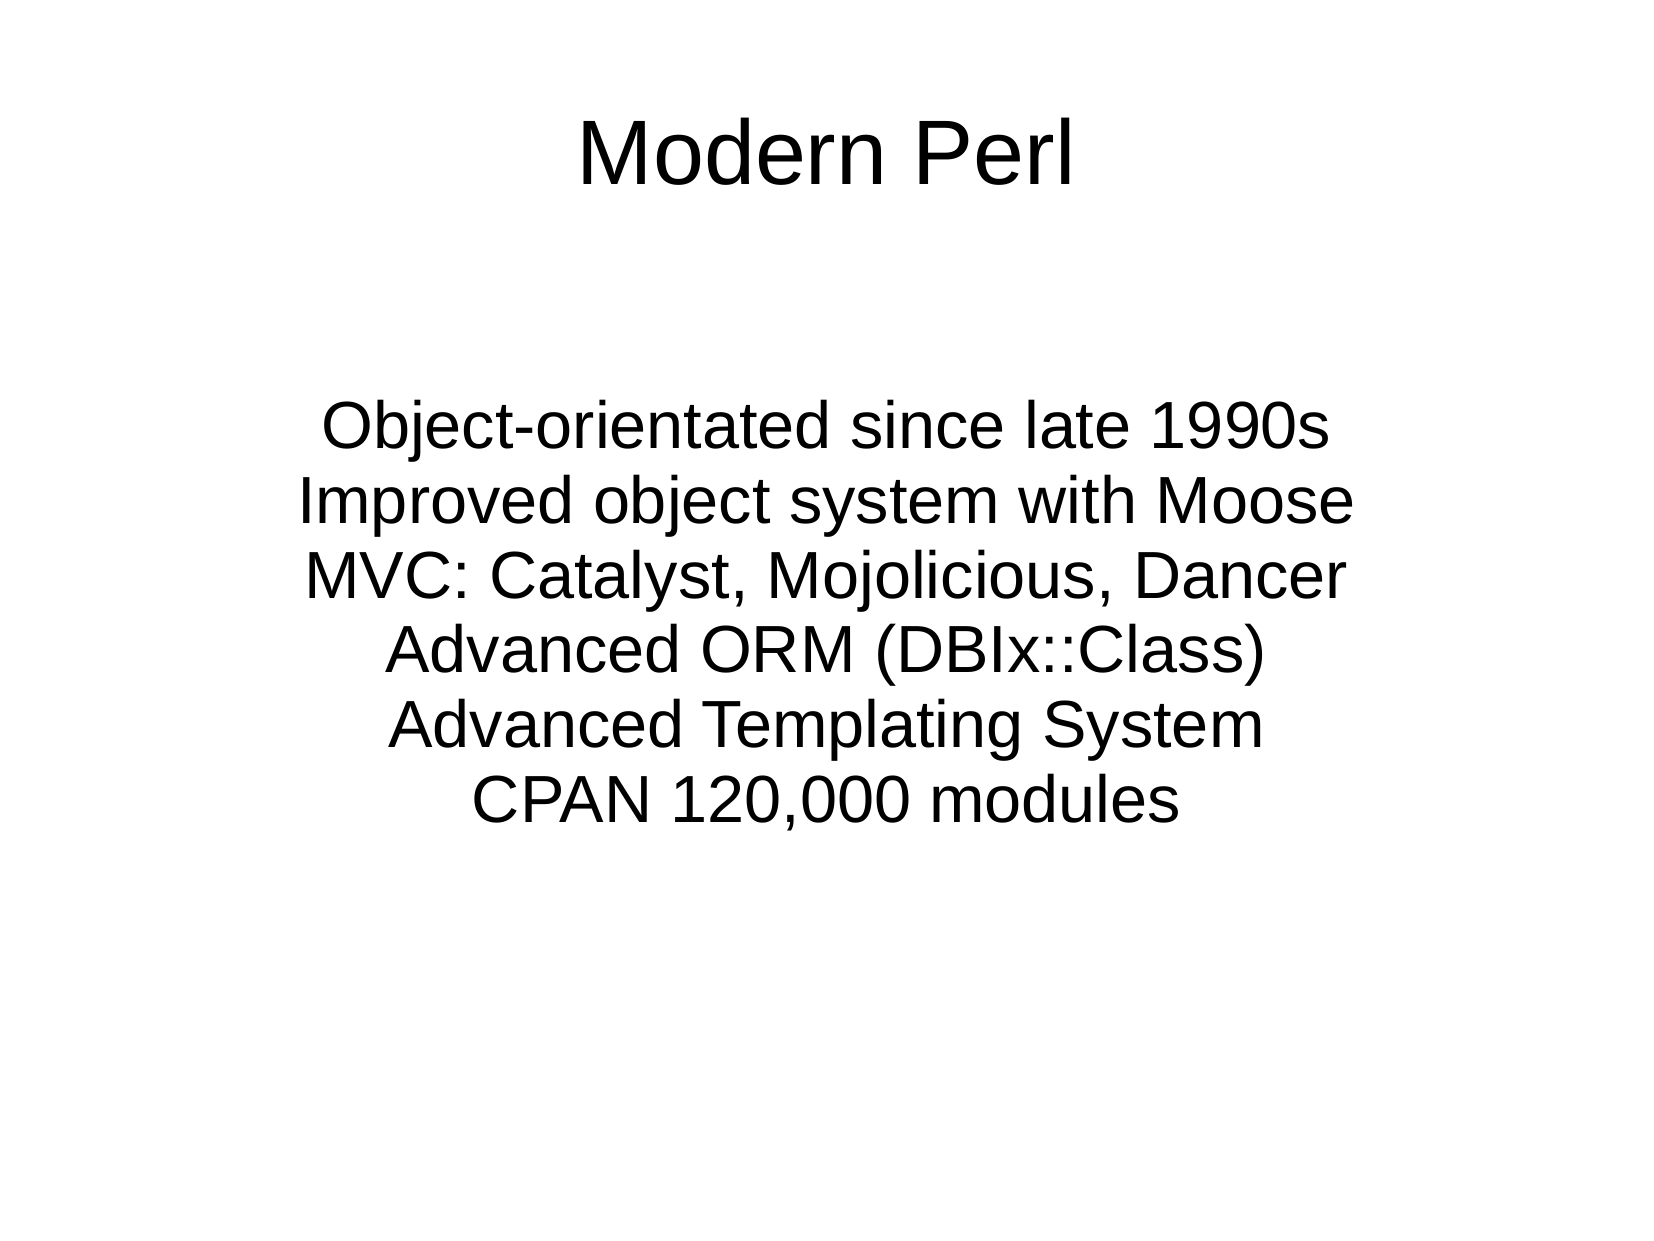

# Modern Perl
Object-orientated since late 1990s
Improved object system with Moose
MVC: Catalyst, Mojolicious, Dancer
Advanced ORM (DBIx::Class)
Advanced Templating System
CPAN 120,000 modules